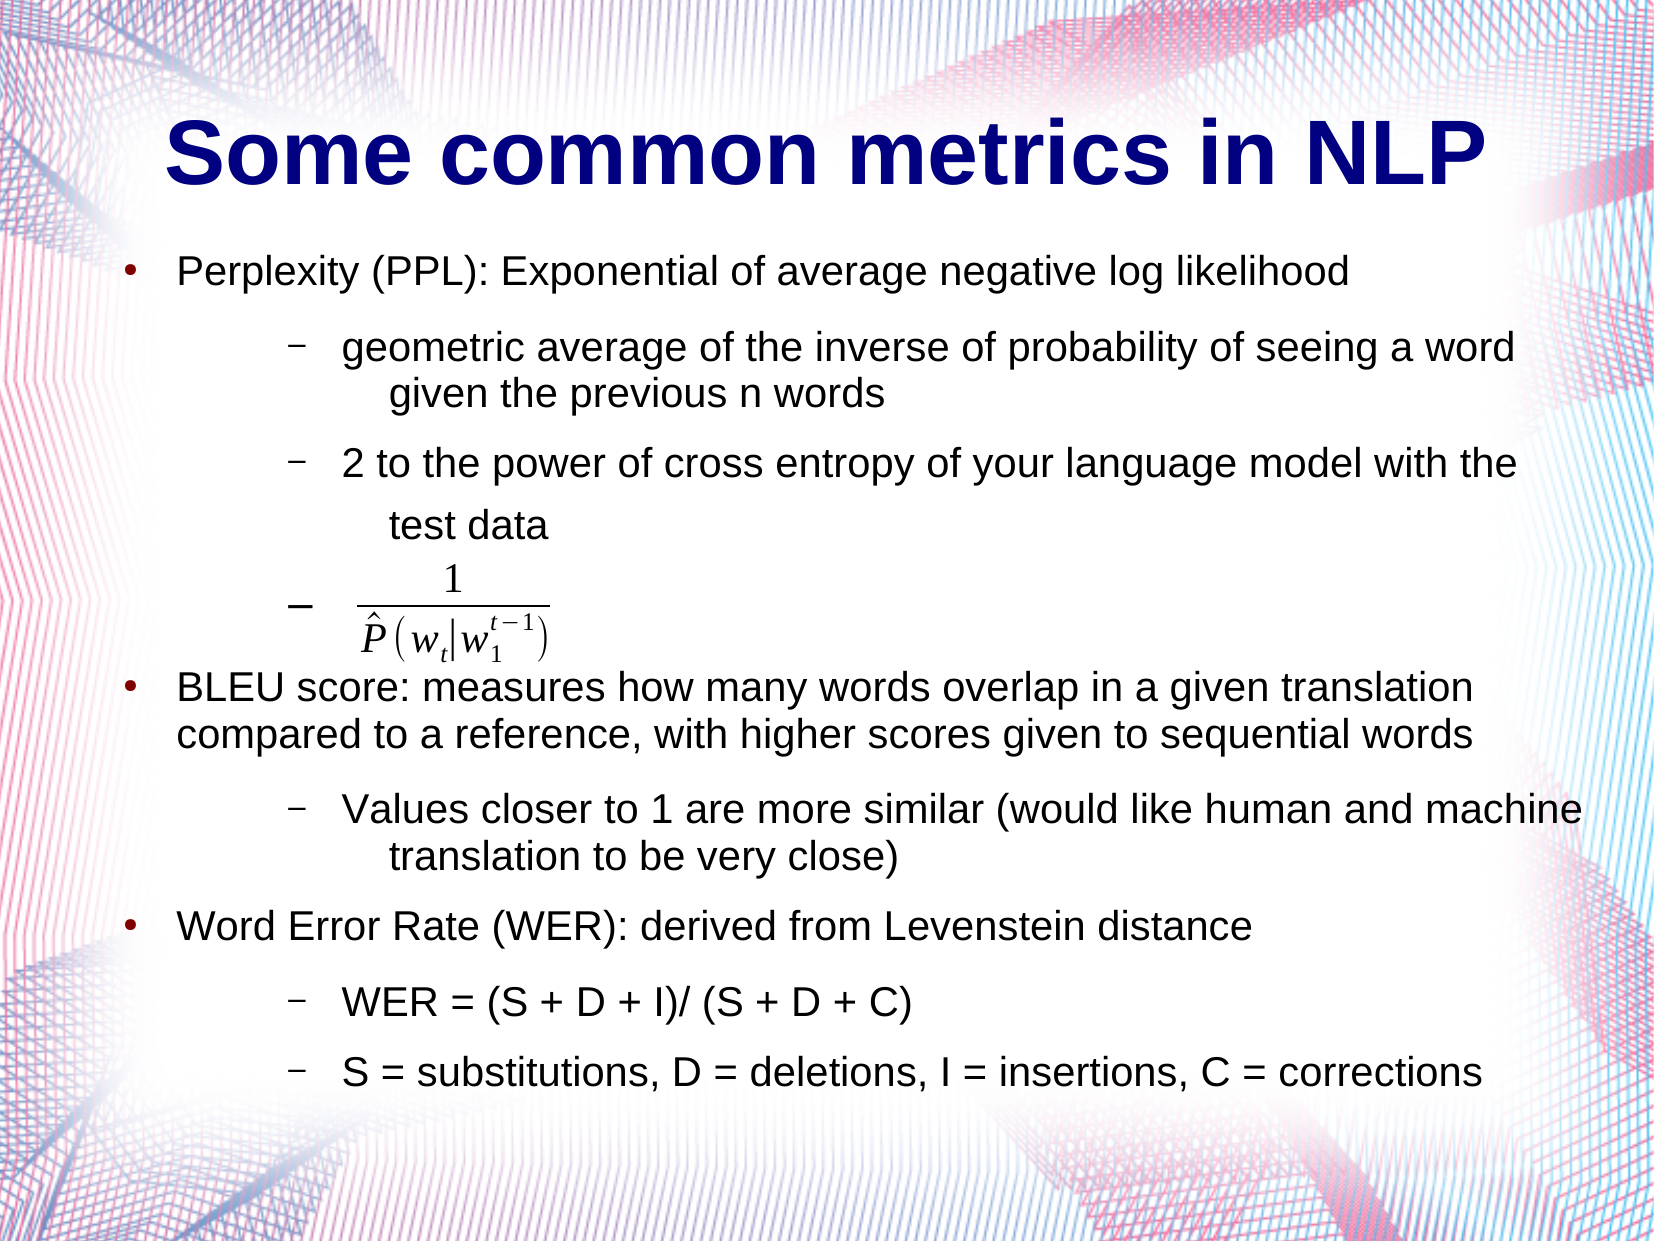

# Some common metrics in NLP
Perplexity (PPL): Exponential of average negative log likelihood
geometric average of the inverse of probability of seeing a word given the previous n words
2 to the power of cross entropy of your language model with the test data
BLEU score: measures how many words overlap in a given translation compared to a reference, with higher scores given to sequential words
Values closer to 1 are more similar (would like human and machine translation to be very close)
Word Error Rate (WER): derived from Levenstein distance
WER = (S + D + I)/ (S + D + C)
S = substitutions, D = deletions, I = insertions, C = corrections